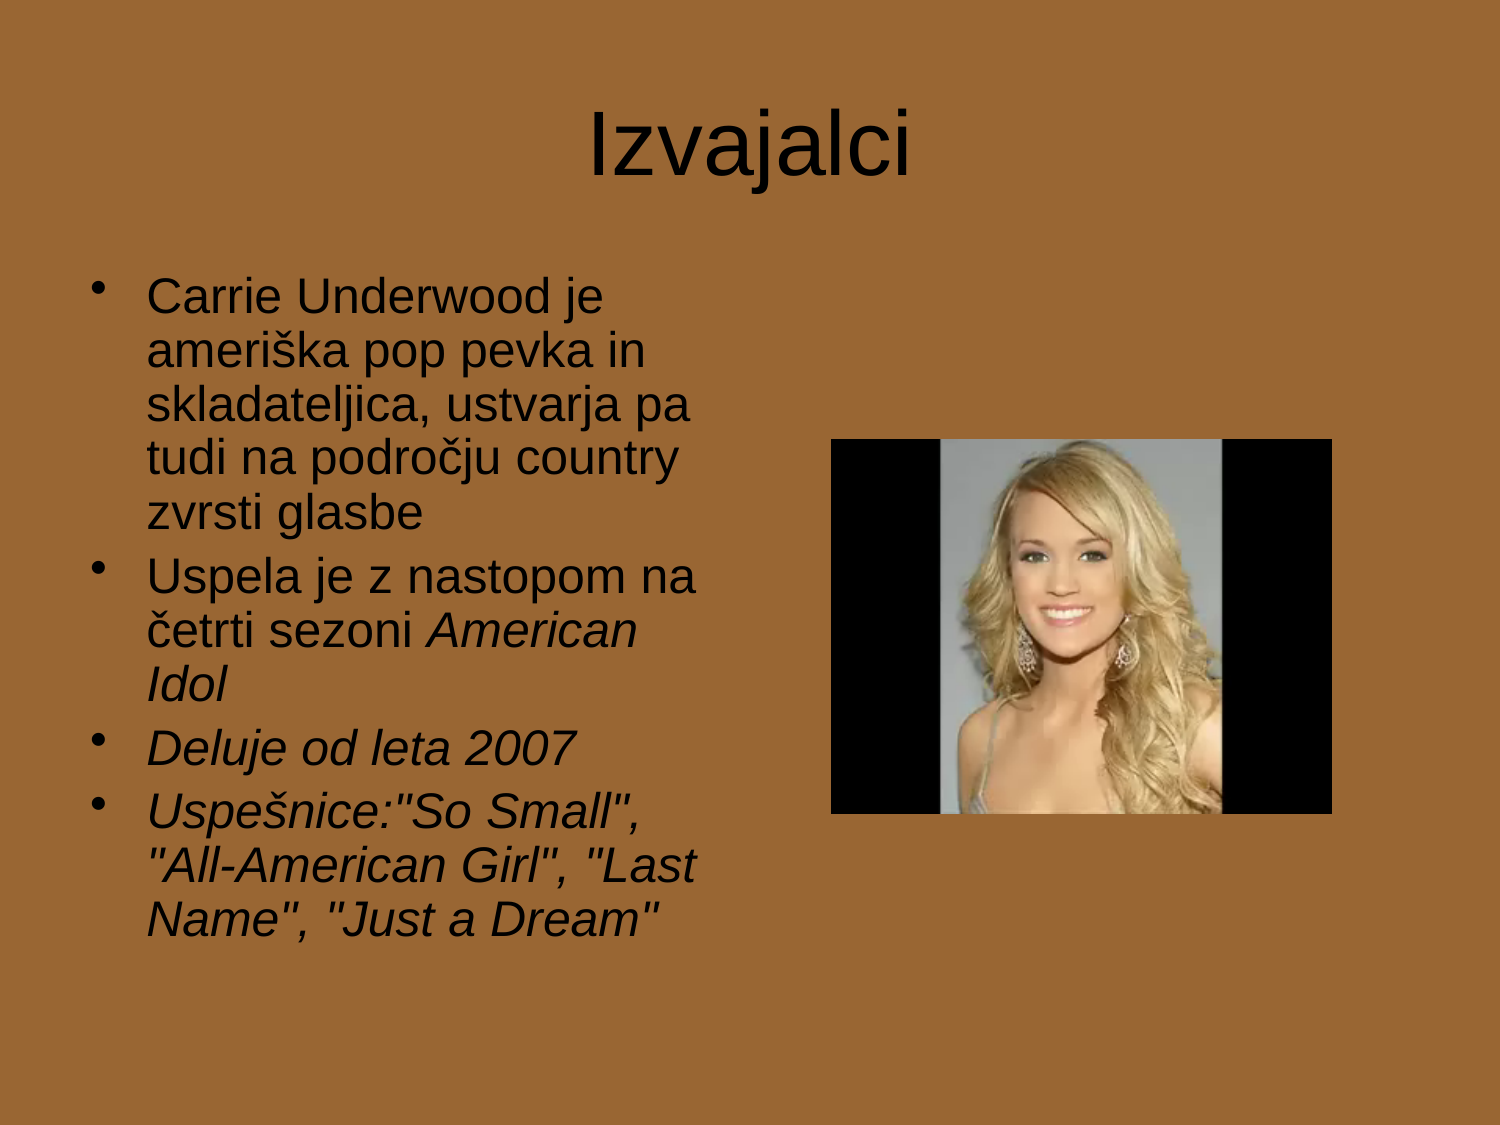

# Izvajalci
Carrie Underwood je ameriška pop pevka in skladateljica, ustvarja pa tudi na področju country zvrsti glasbe
Uspela je z nastopom na četrti sezoni American Idol
Deluje od leta 2007
Uspešnice:"So Small", "All-American Girl", "Last Name", "Just a Dream"